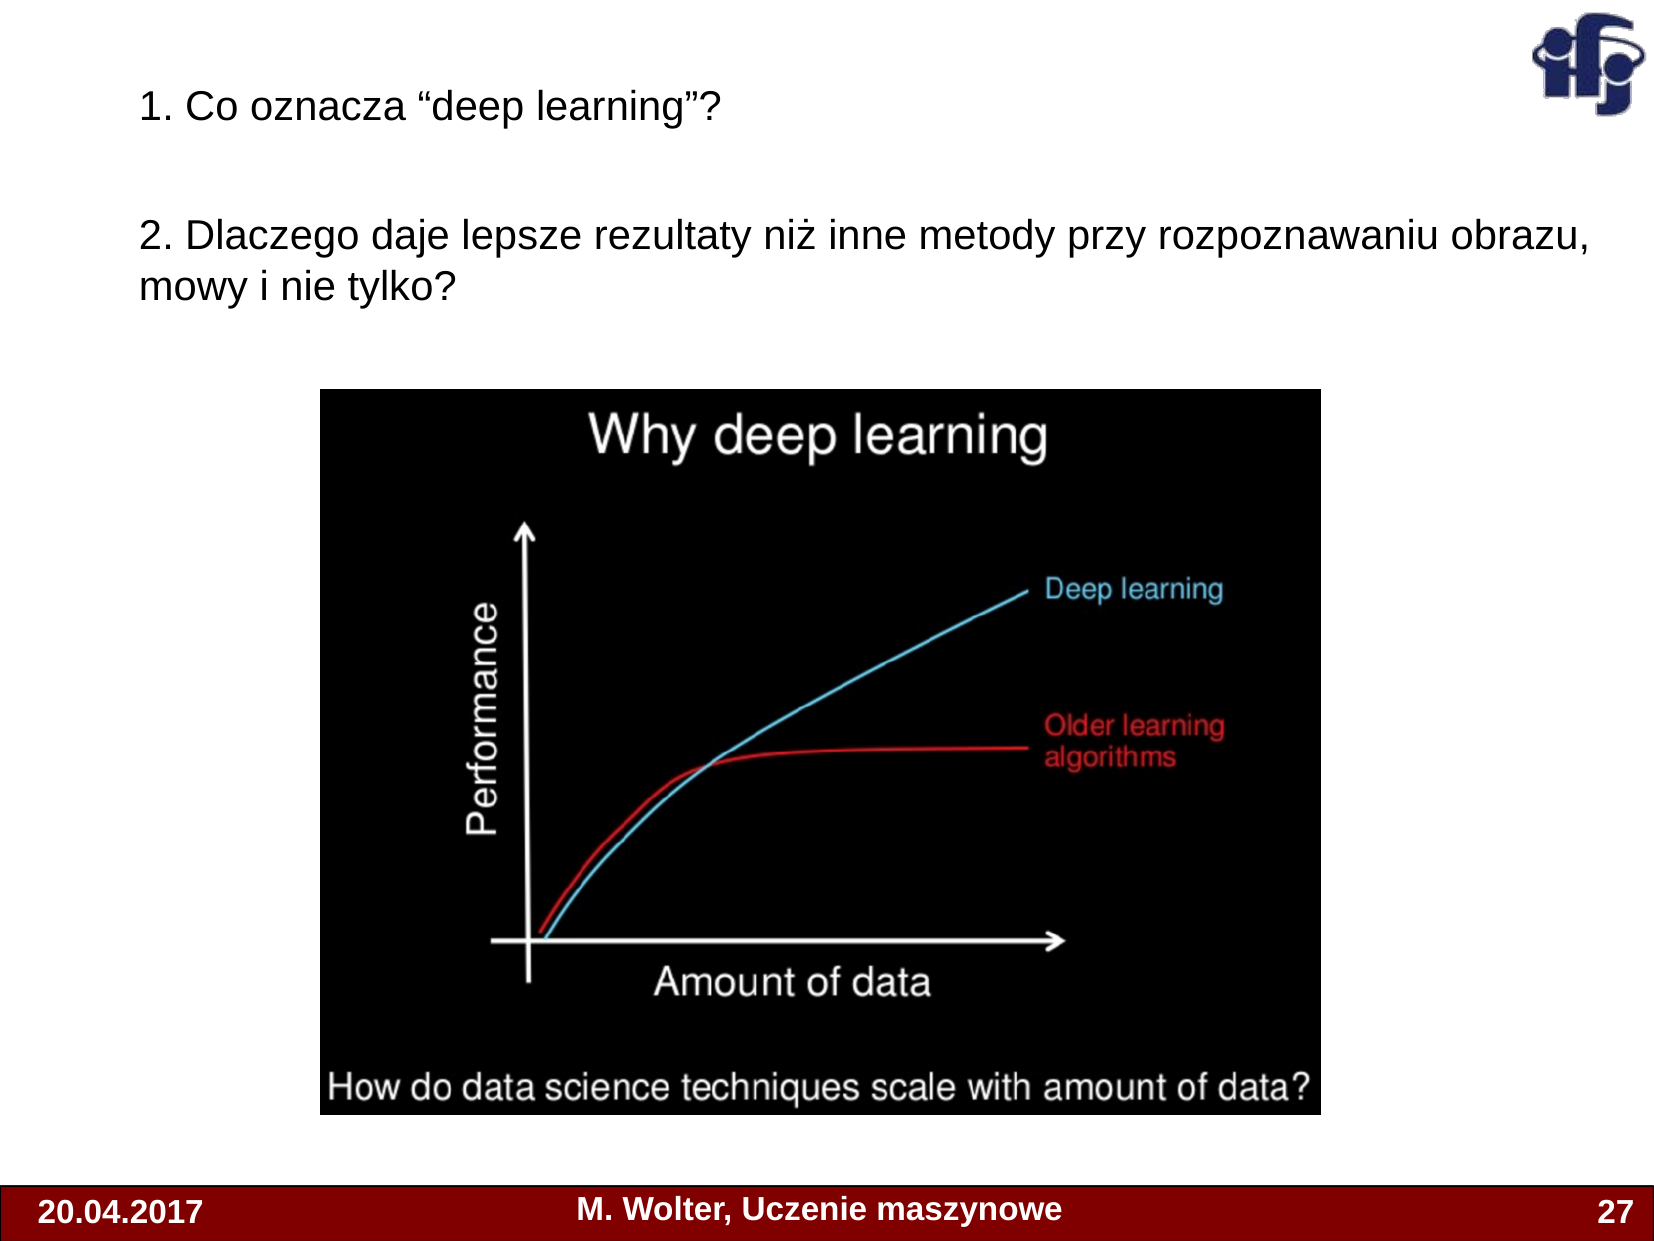

# 1. Co oznacza “deep learning”?
2. Dlaczego daje lepsze rezultaty niż inne metody przy rozpoznawaniu obrazu, mowy i nie tylko?